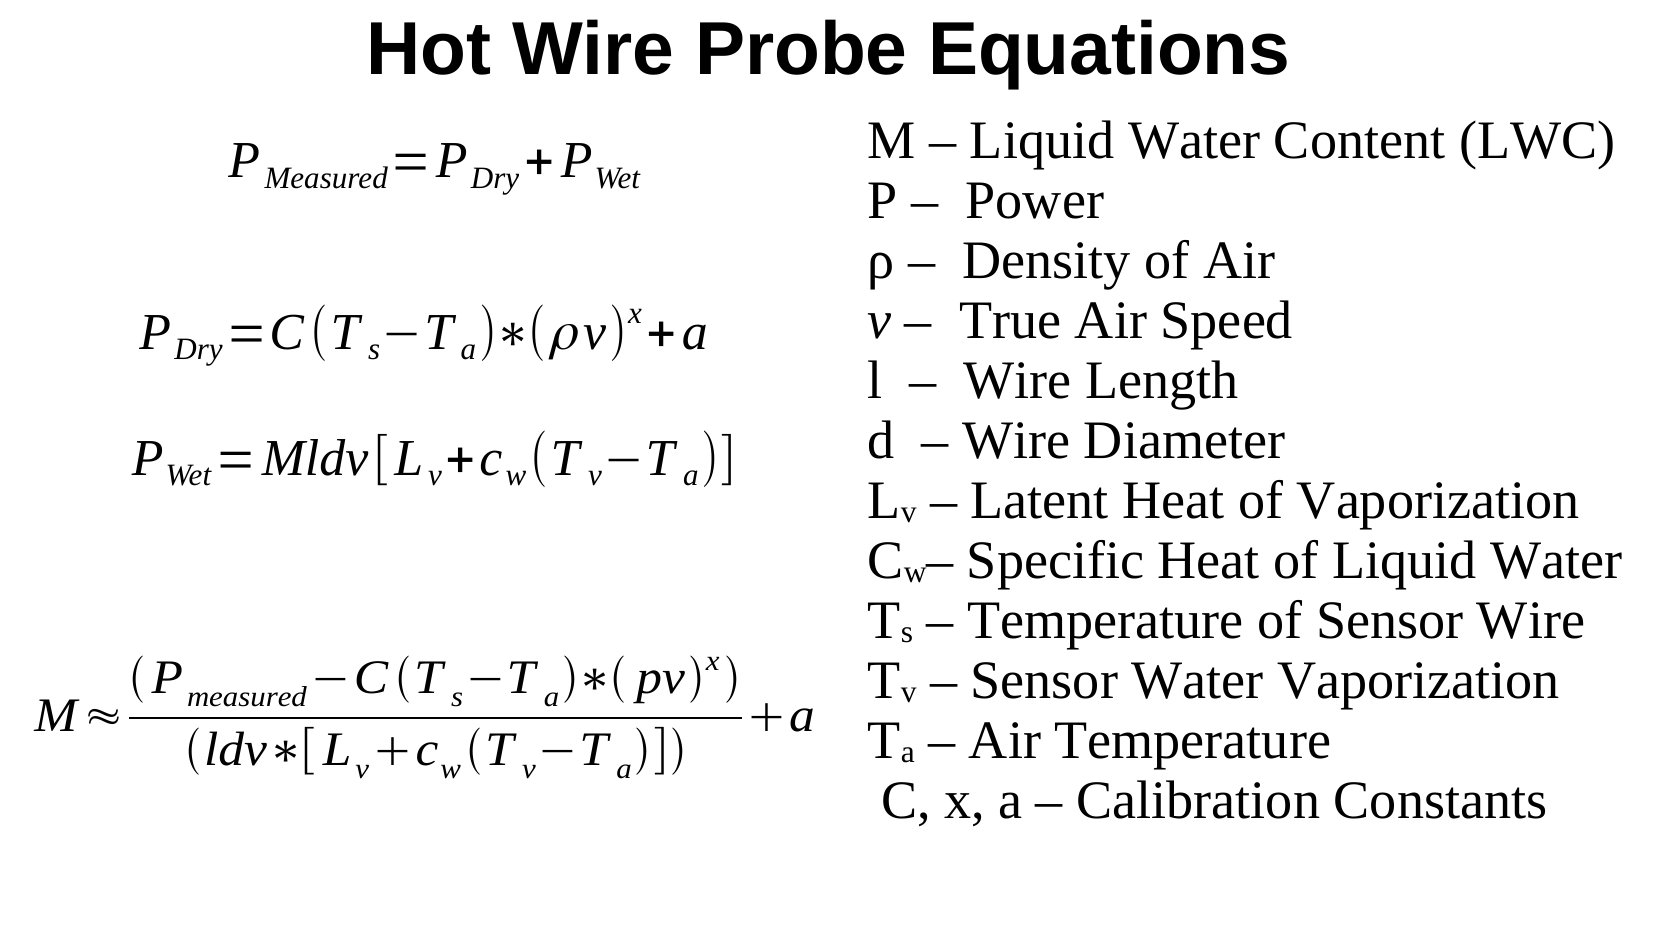

Hot Wire Probe Equations
M – Liquid Water Content (LWC)
P – Power
ρ – Density of Air
v – True Air Speed
l – Wire Length
d – Wire Diameter
Lv – Latent Heat of Vaporization
Cw– Specific Heat of Liquid Water
Ts – Temperature of Sensor Wire
Tv – Sensor Water Vaporization
Ta – Air Temperature
 C, x, a – Calibration Constants